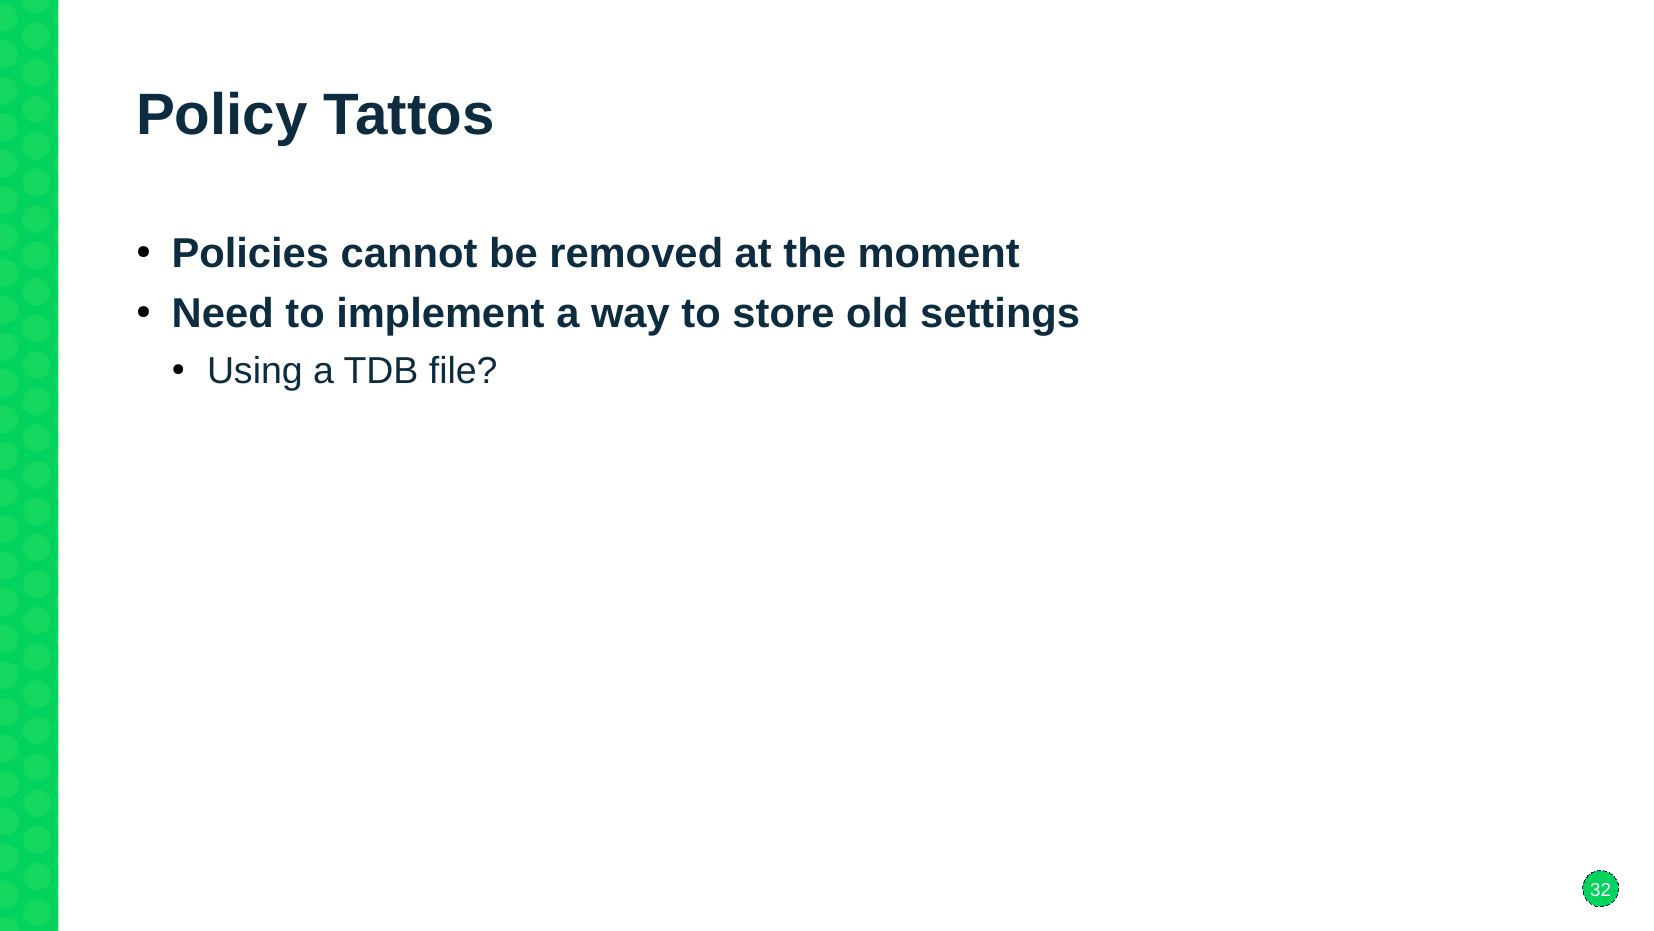

# Policy Tattos
Policies cannot be removed at the moment
Need to implement a way to store old settings
Using a TDB file?
32